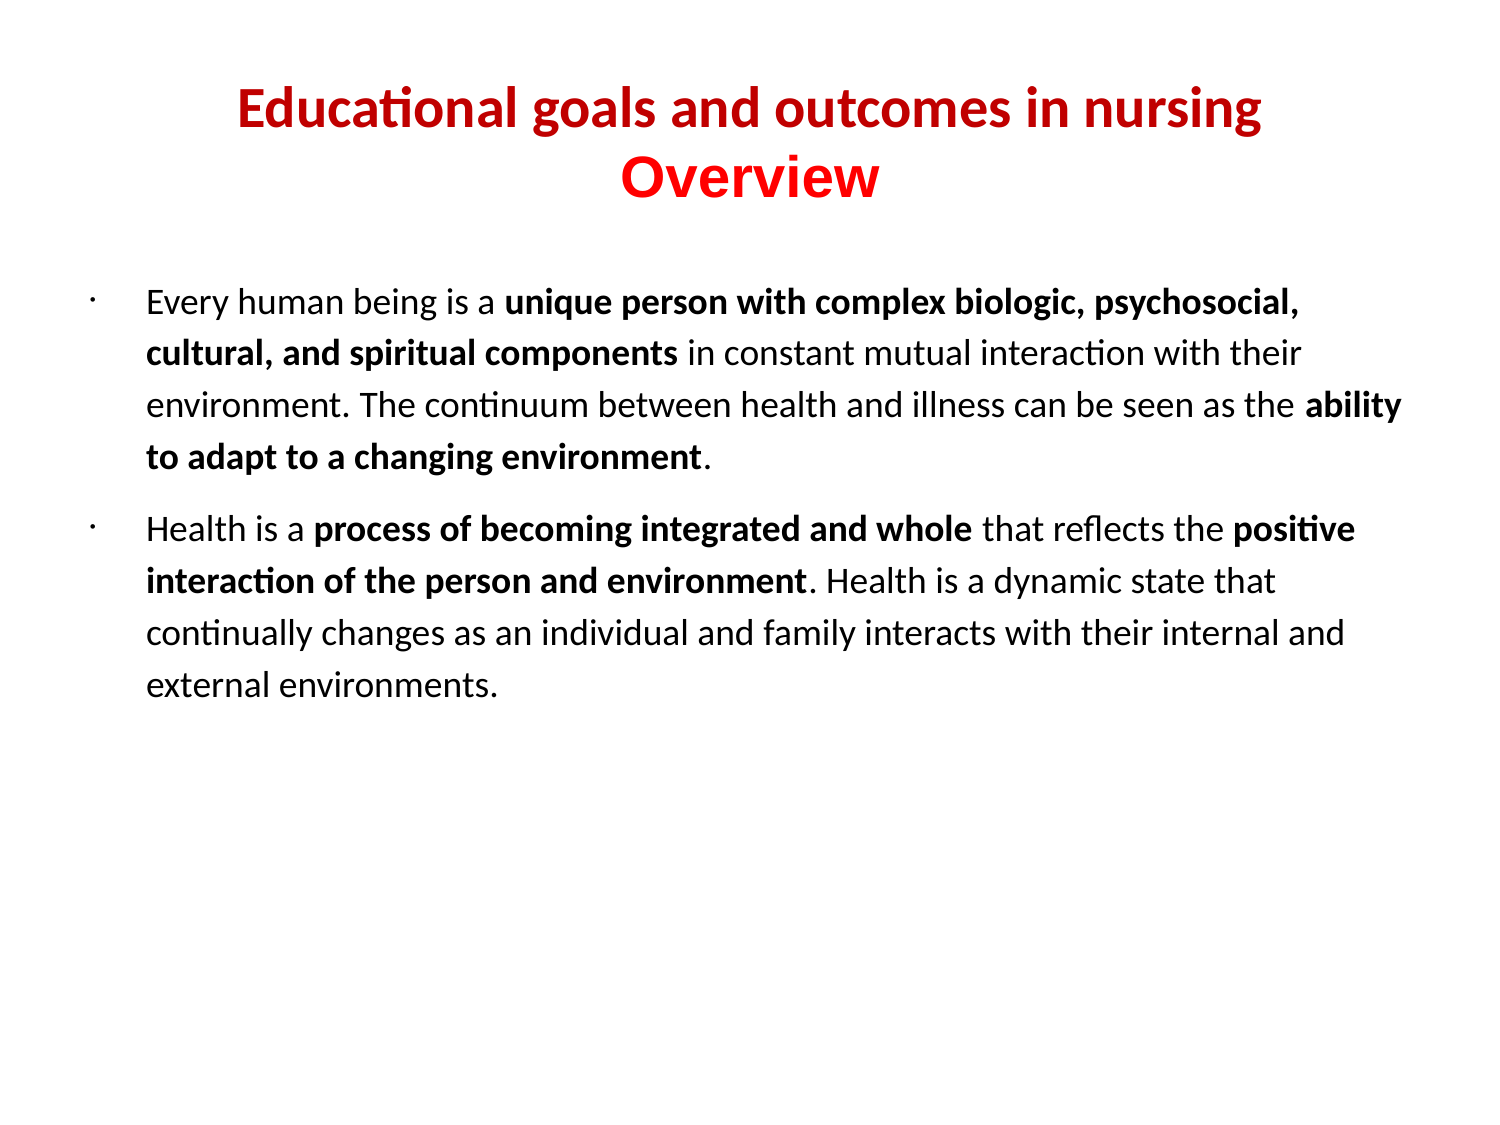

# Educational goals and outcomes in nursing Overview
Every human being is a unique person with complex biologic, psychosocial, cultural, and spiritual components in constant mutual interaction with their environment. The continuum between health and illness can be seen as the ability to adapt to a changing environment.
Health is a process of becoming integrated and whole that reflects the positive interaction of the person and environment. Health is a dynamic state that continually changes as an individual and family interacts with their internal and external environments.